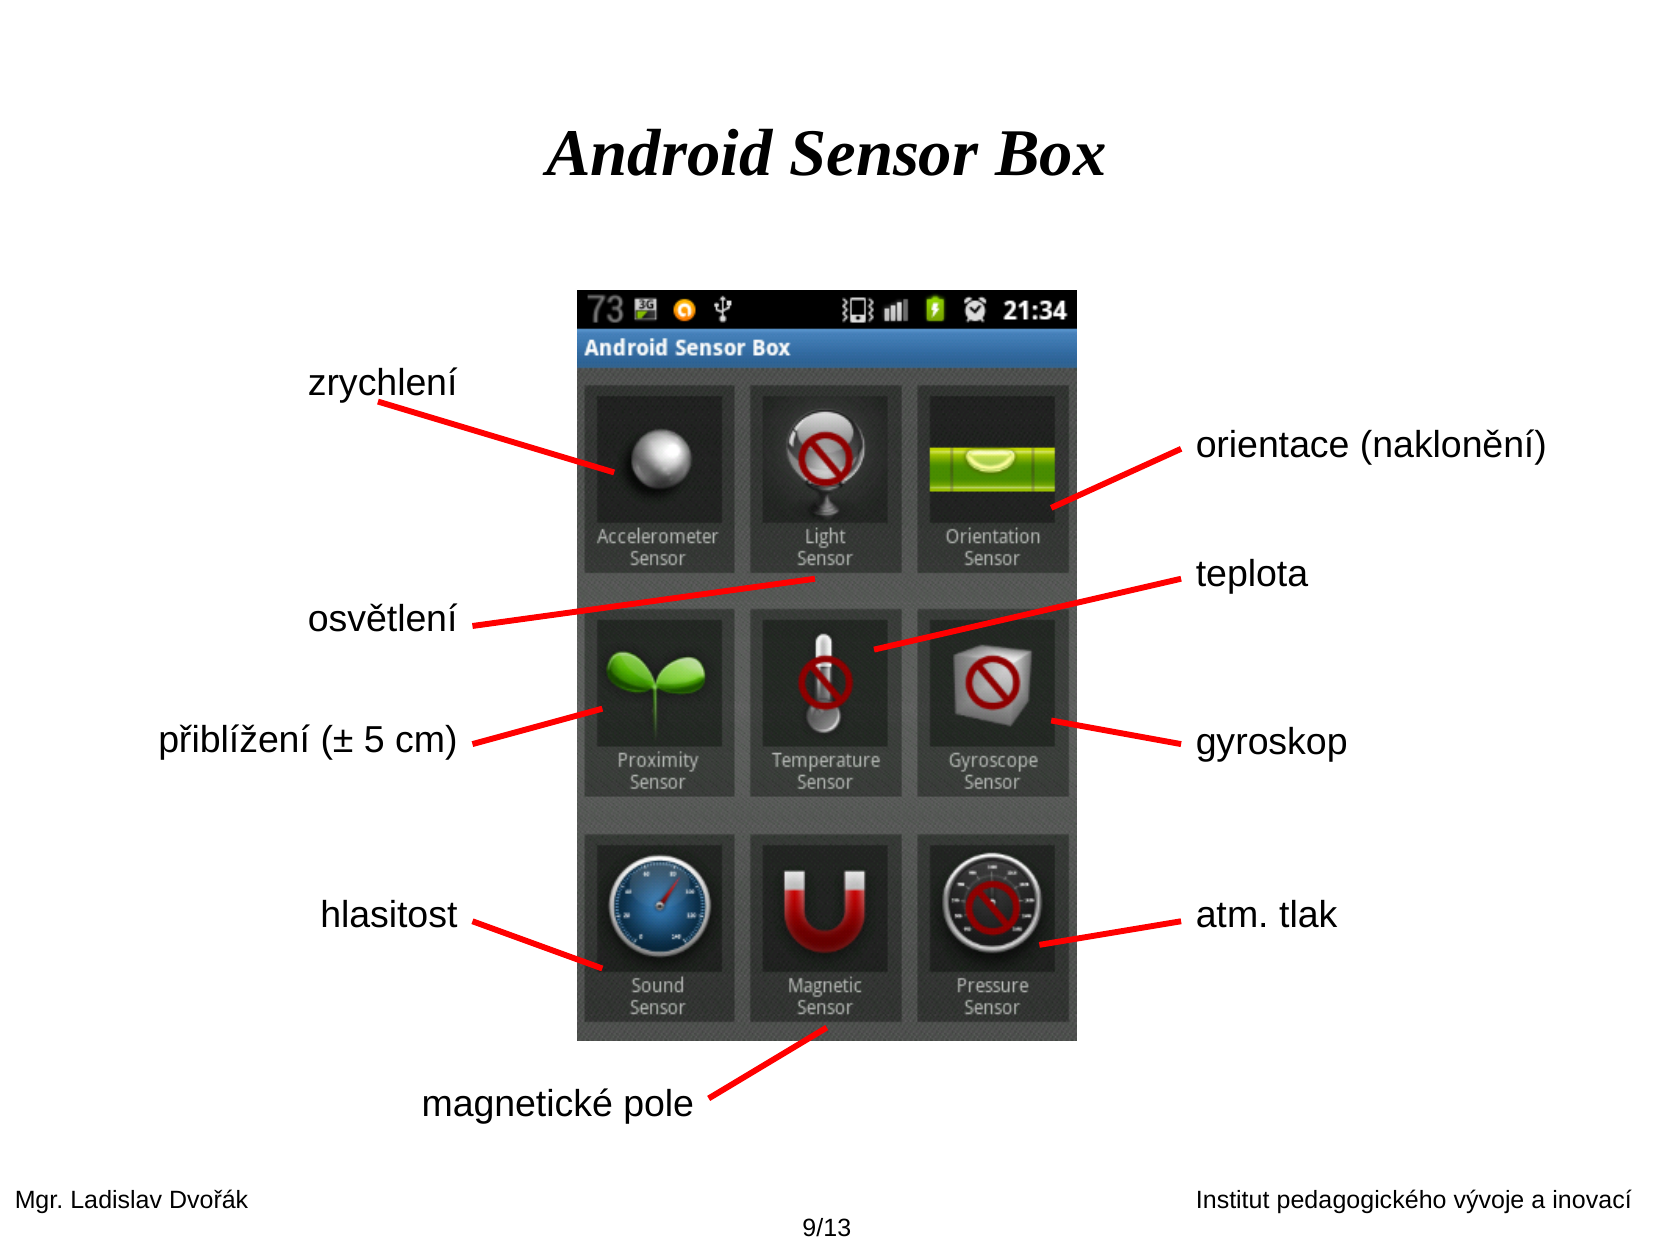

# Android Sensor Box
zrychlení
orientace (naklonění)
teplota
osvětlení
přiblížení (± 5 cm)
gyroskop
hlasitost
atm. tlak
magnetické pole
Mgr. Ladislav Dvořák													Institut pedagogického vývoje a inovací